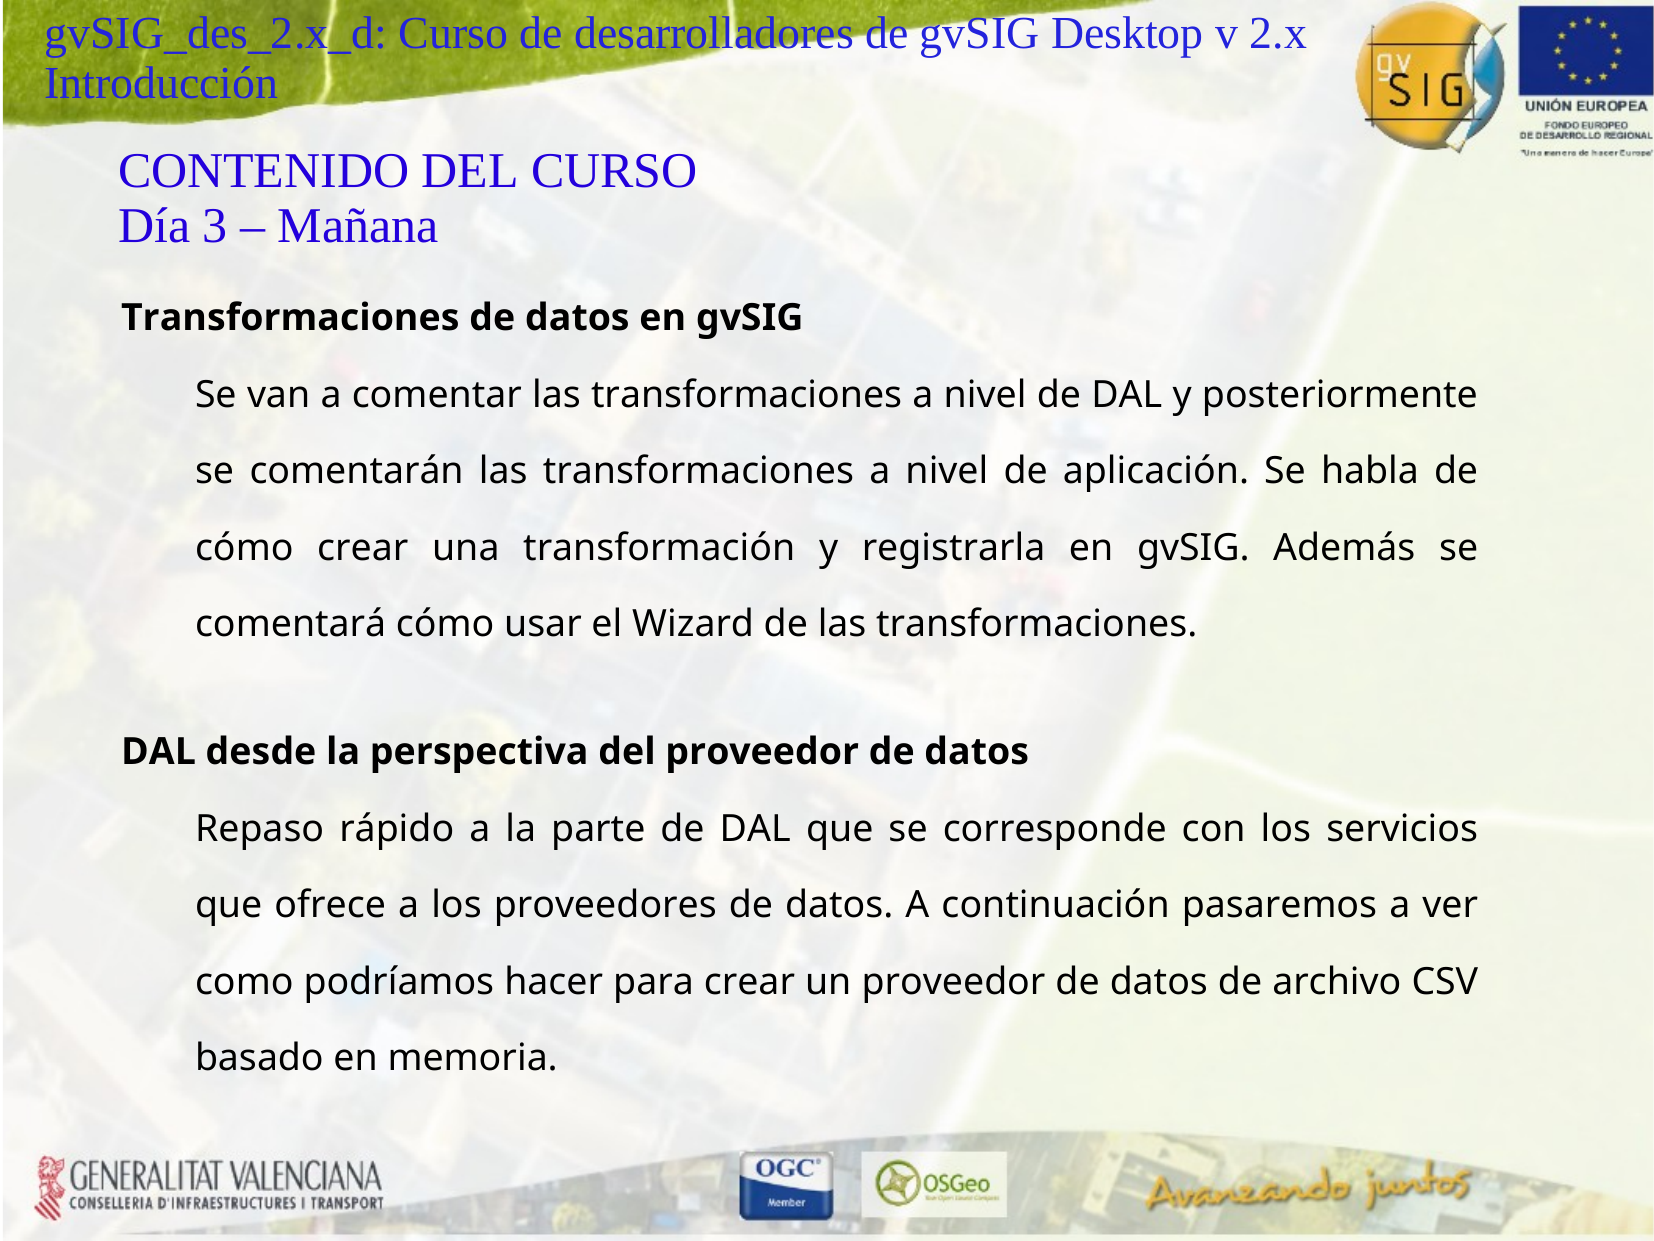

# CONTENIDO DEL CURSO Día 3 – Mañana
Transformaciones de datos en gvSIG
Se van a comentar las transformaciones a nivel de DAL y posteriormente se comentarán las transformaciones a nivel de aplicación. Se habla de cómo crear una transformación y registrarla en gvSIG. Además se comentará cómo usar el Wizard de las transformaciones.
DAL desde la perspectiva del proveedor de datos
Repaso rápido a la parte de DAL que se corresponde con los servicios que ofrece a los proveedores de datos. A continuación pasaremos a ver como podríamos hacer para crear un proveedor de datos de archivo CSV basado en memoria.